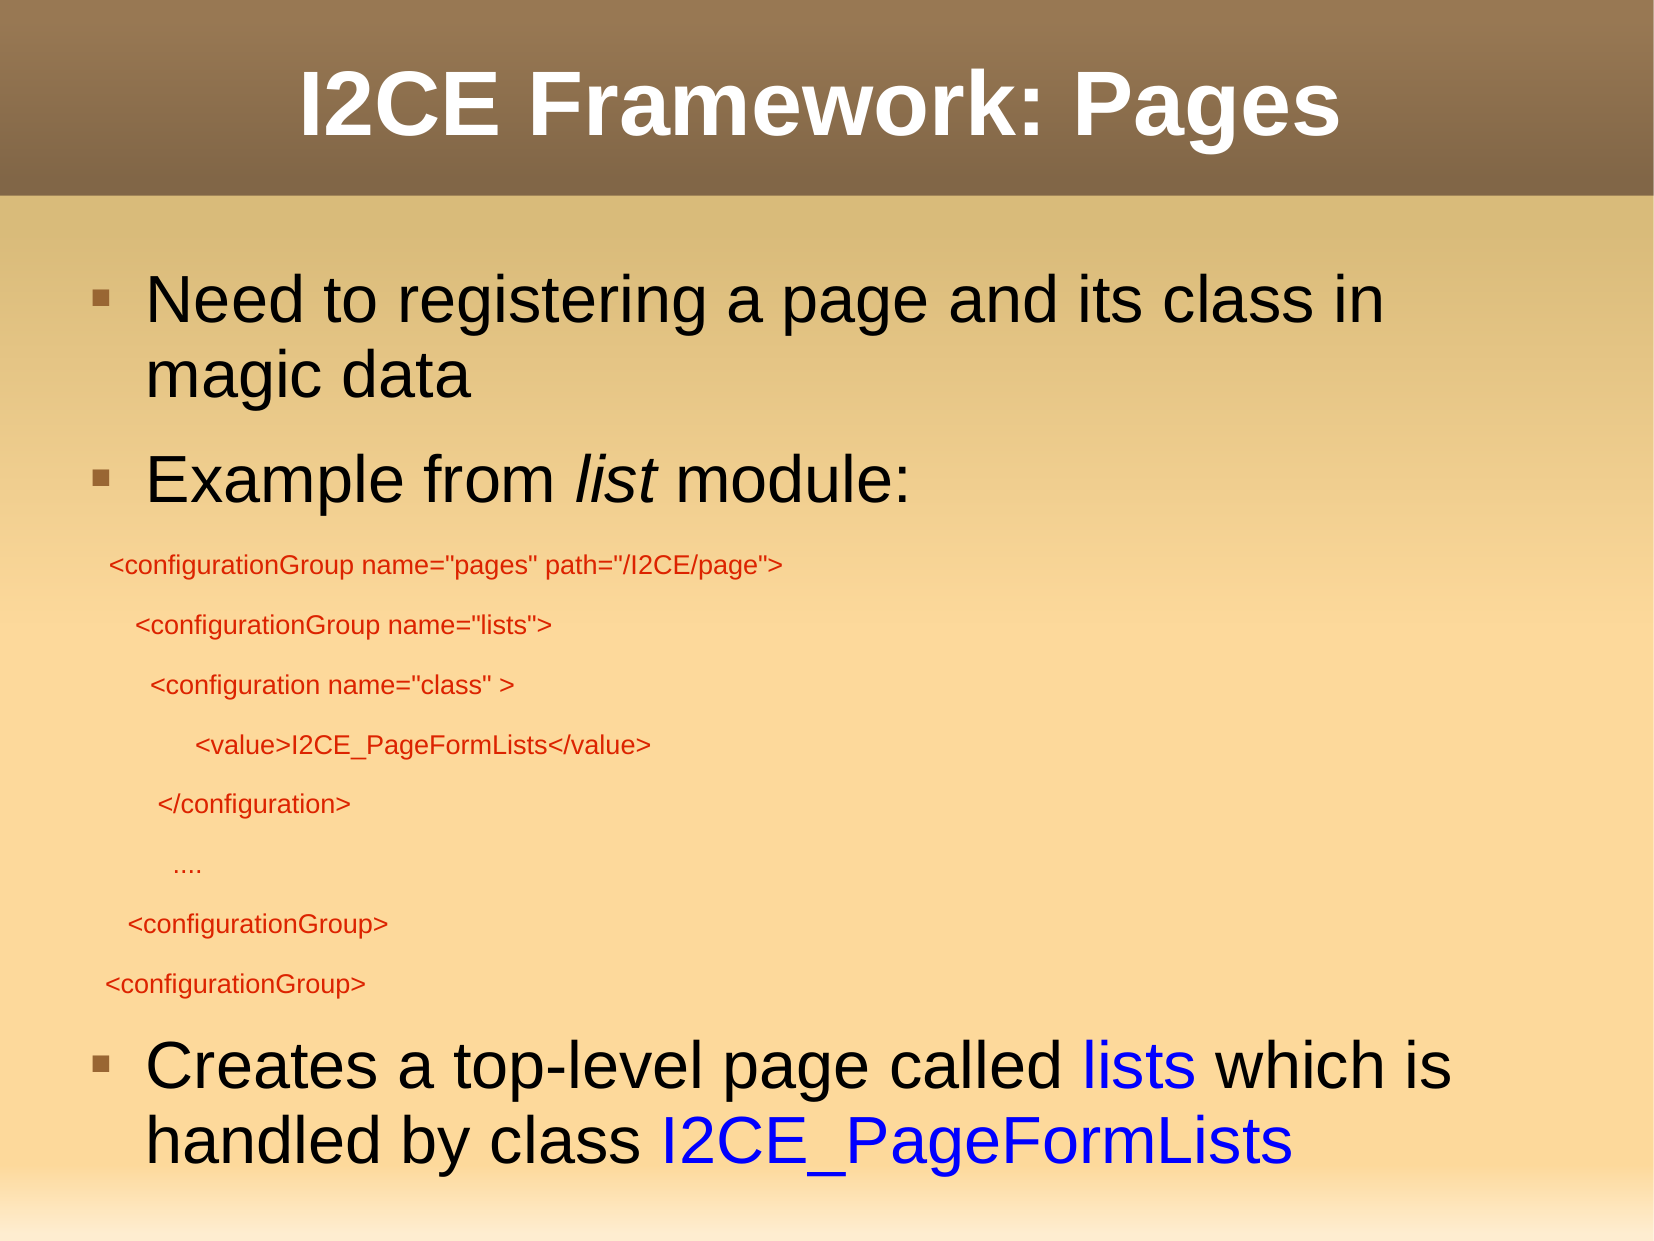

# I2CE Framework: Pages
Need to registering a page and its class in magic data
Example from list module:
 <configurationGroup name="pages" path="/I2CE/page">
 <configurationGroup name="lists">
 <configuration name="class" >
 <value>I2CE_PageFormLists</value>
 </configuration>
 ....
 <configurationGroup>
 <configurationGroup>
Creates a top-level page called lists which is handled by class I2CE_PageFormLists